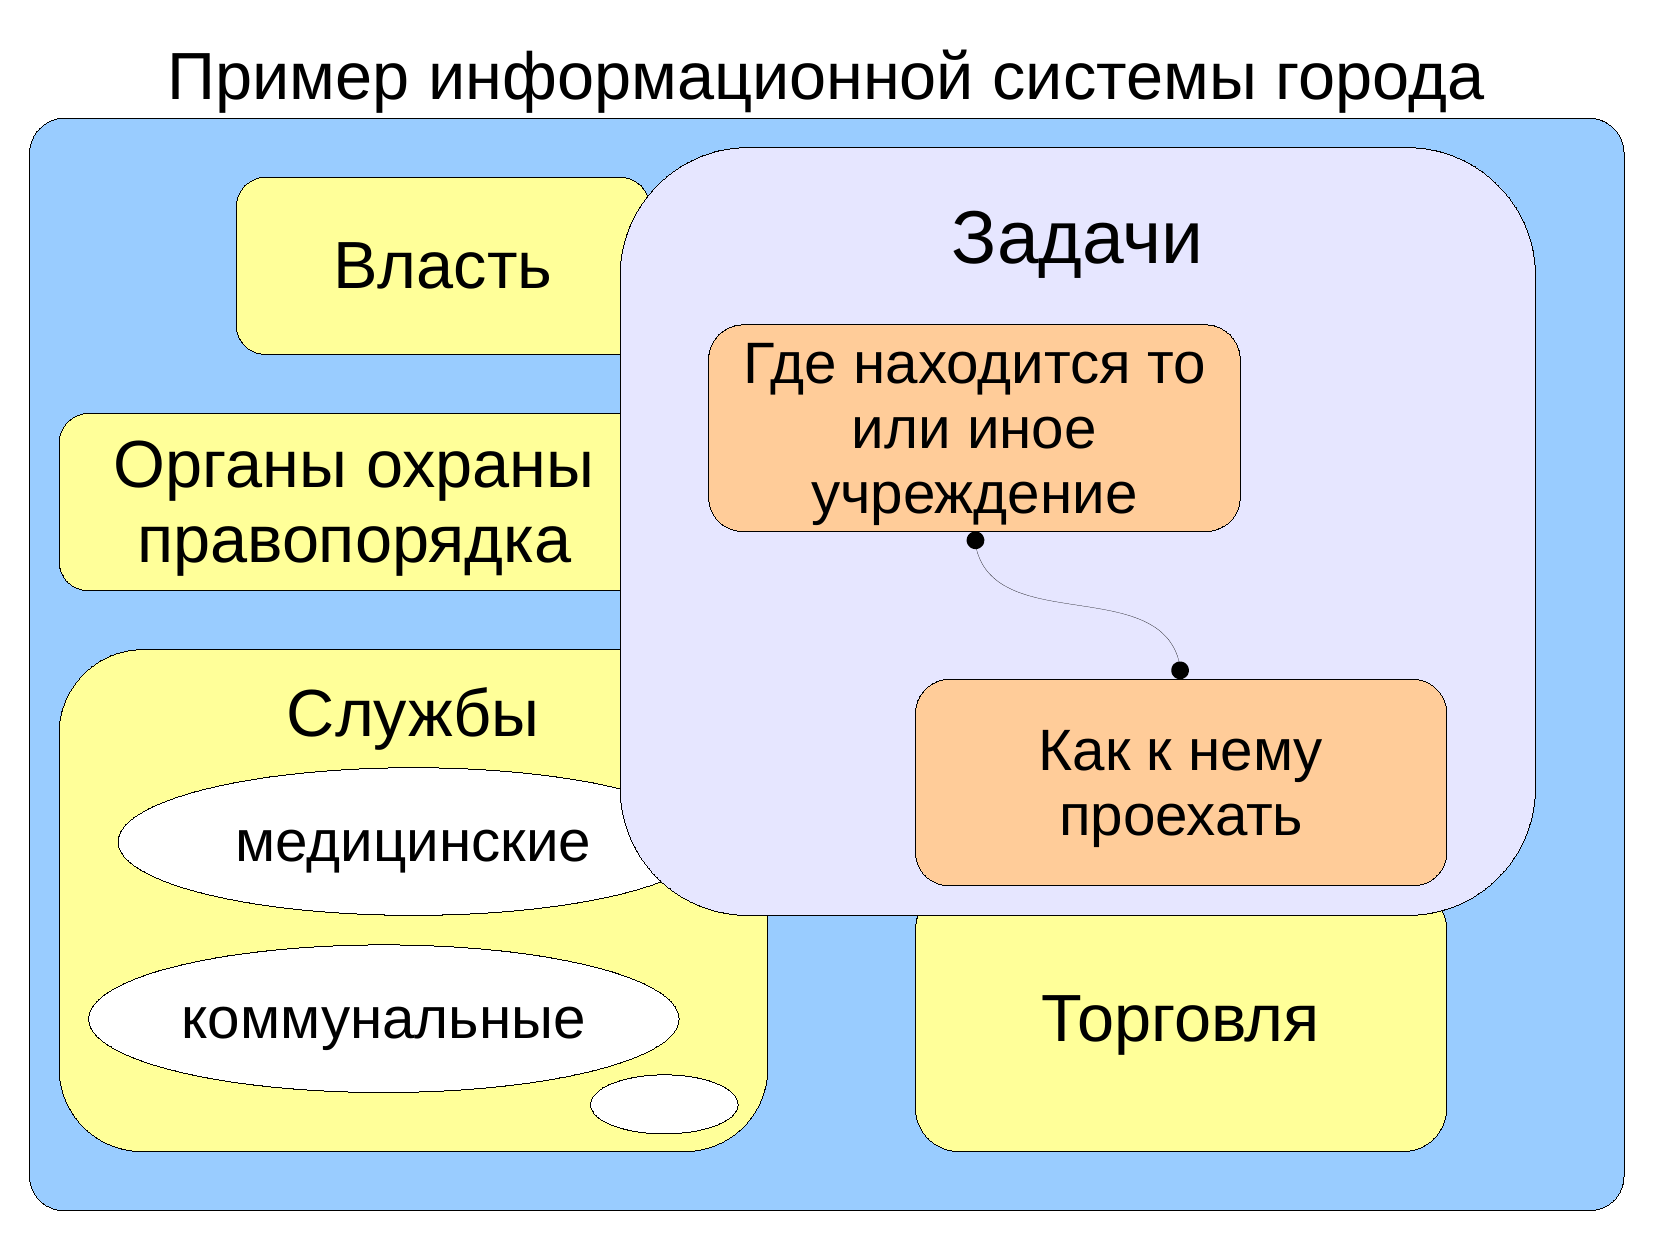

Пример информационной системы города
Задачи
Власть
Где находится то
или иное
учреждение
Органы охраны
правопорядка
Службы
Как к нему
проехать
медицинские
Торговля
коммунальные